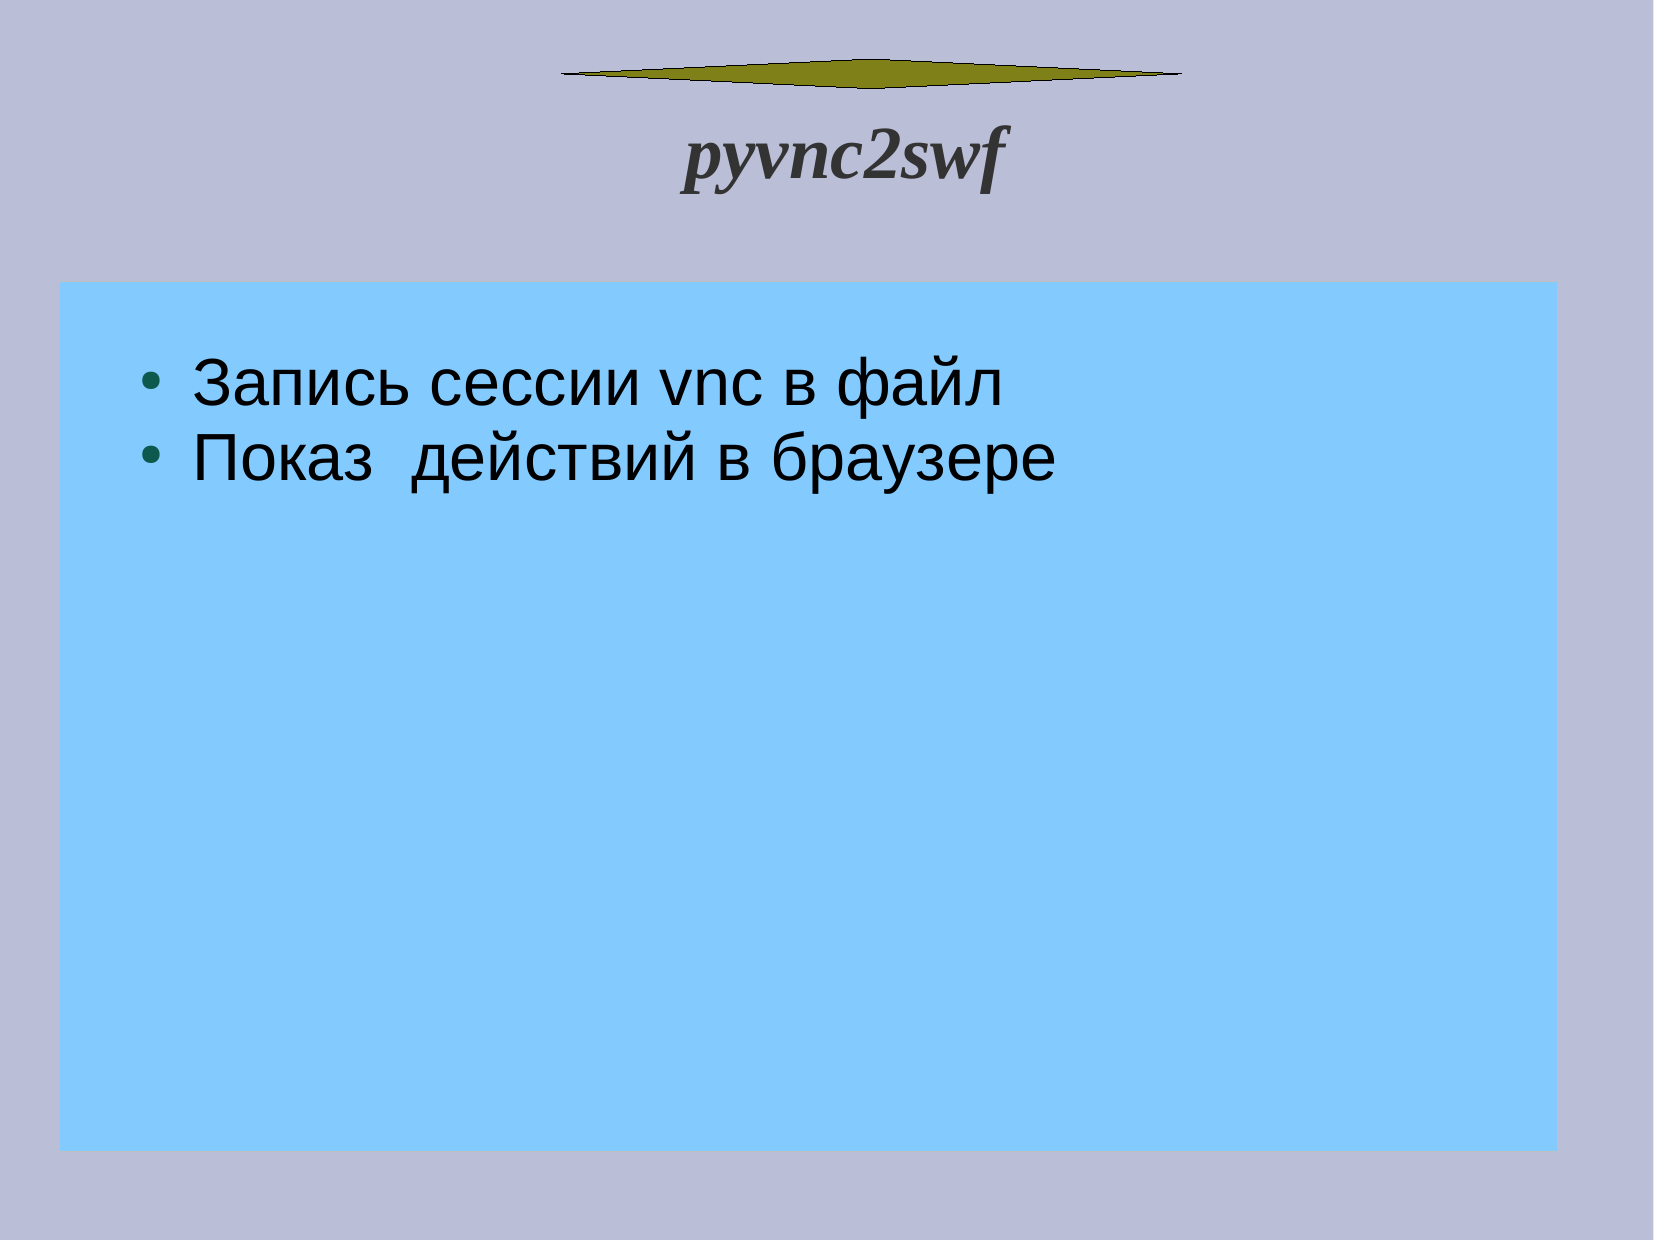

# pyvnc2swf
Запись сессии vnc в файл
Показ действий в браузере